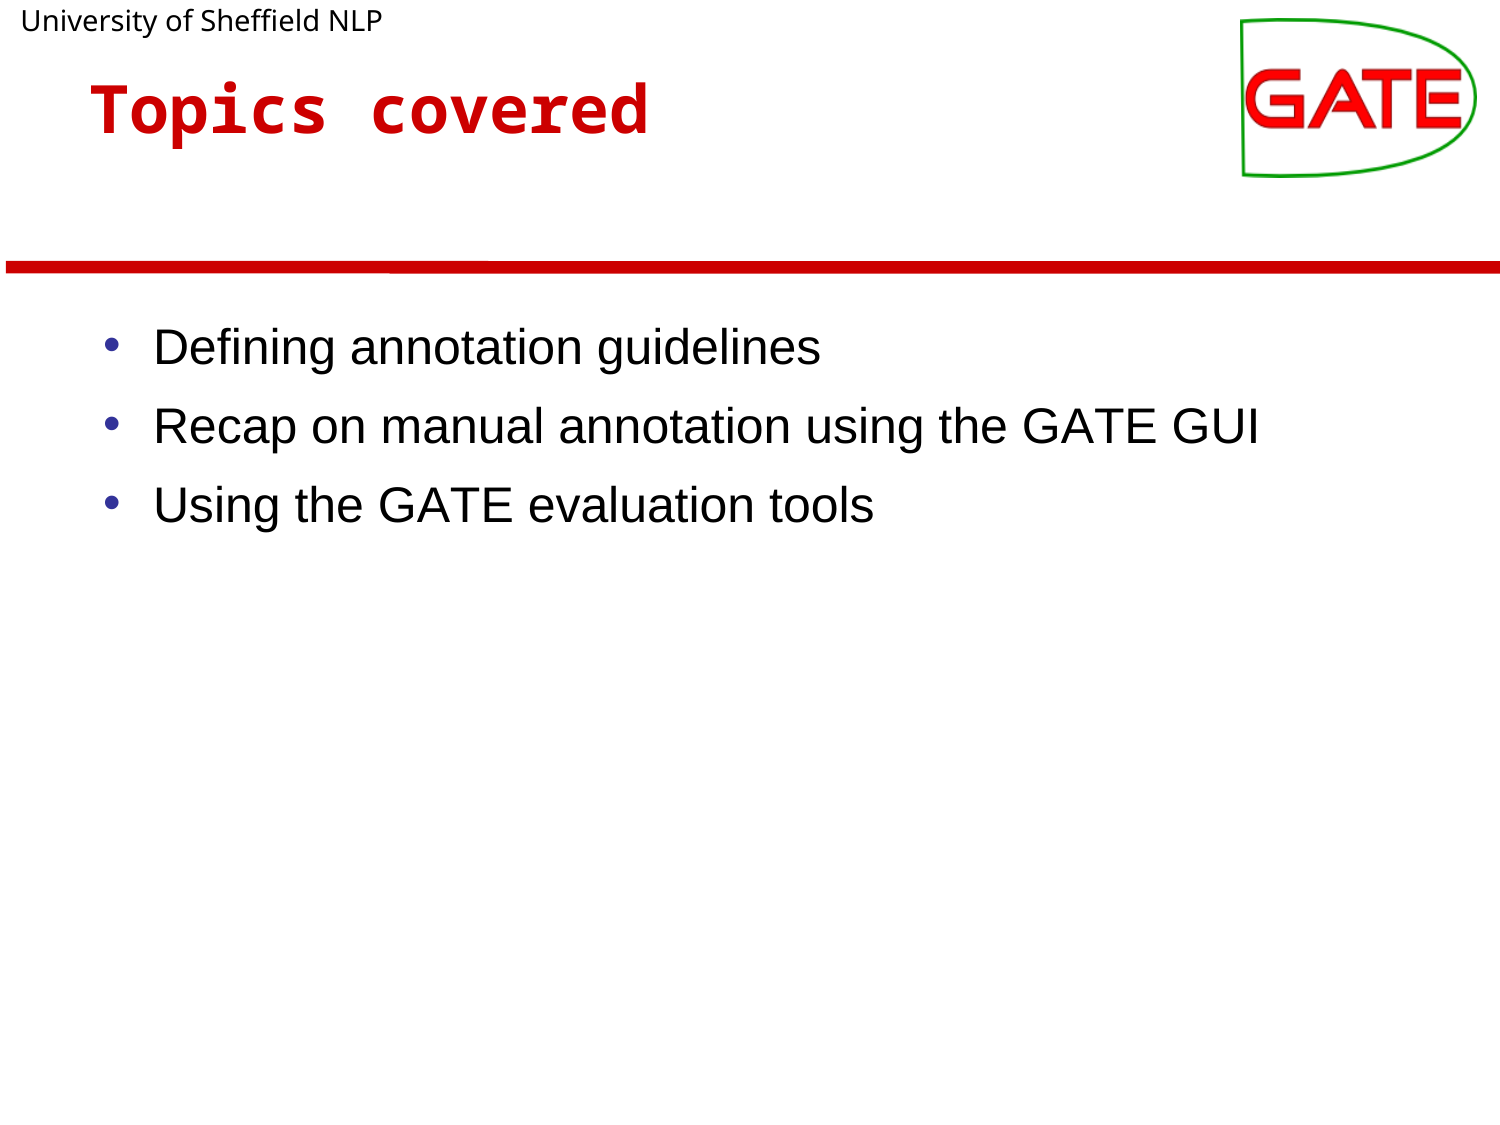

# Topics covered
Defining annotation guidelines
Recap on manual annotation using the GATE GUI
Using the GATE evaluation tools